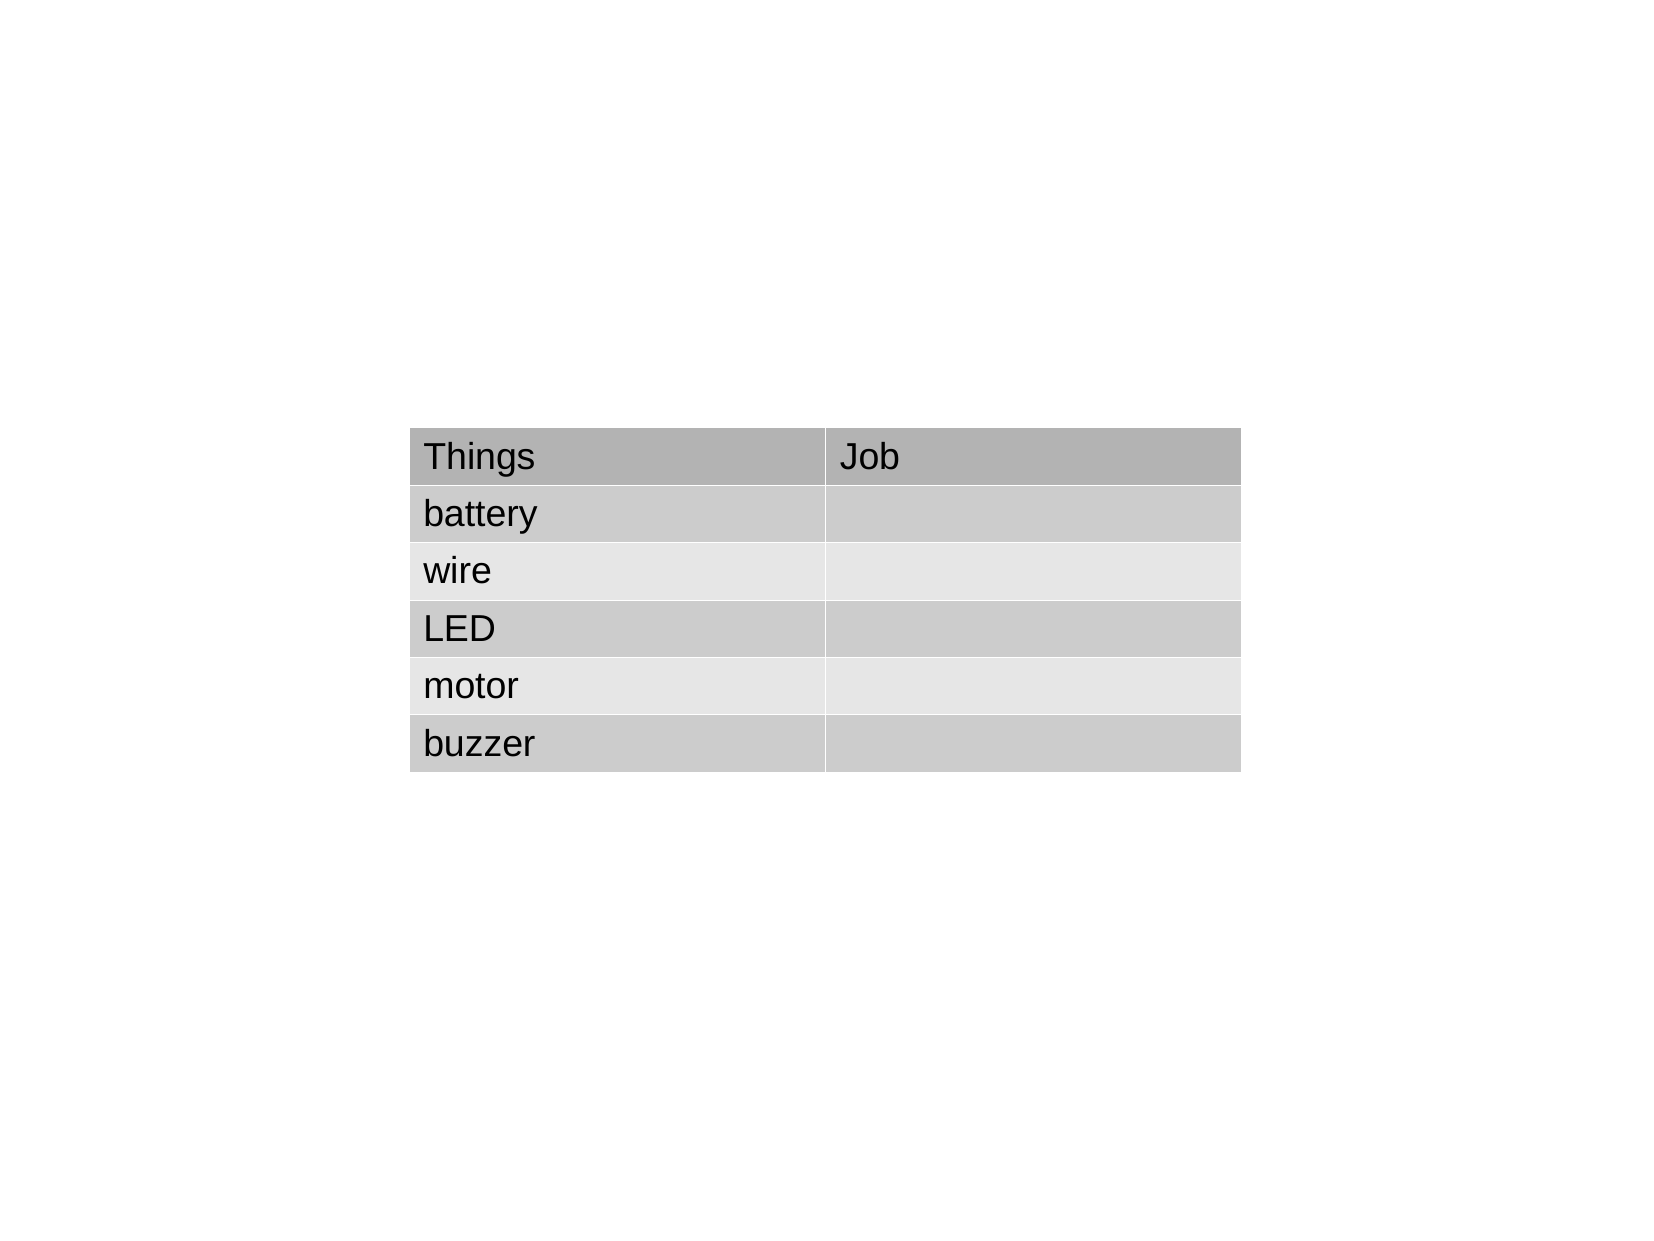

#
| Things | Job |
| --- | --- |
| battery | |
| wire | |
| LED | |
| motor | |
| buzzer | |